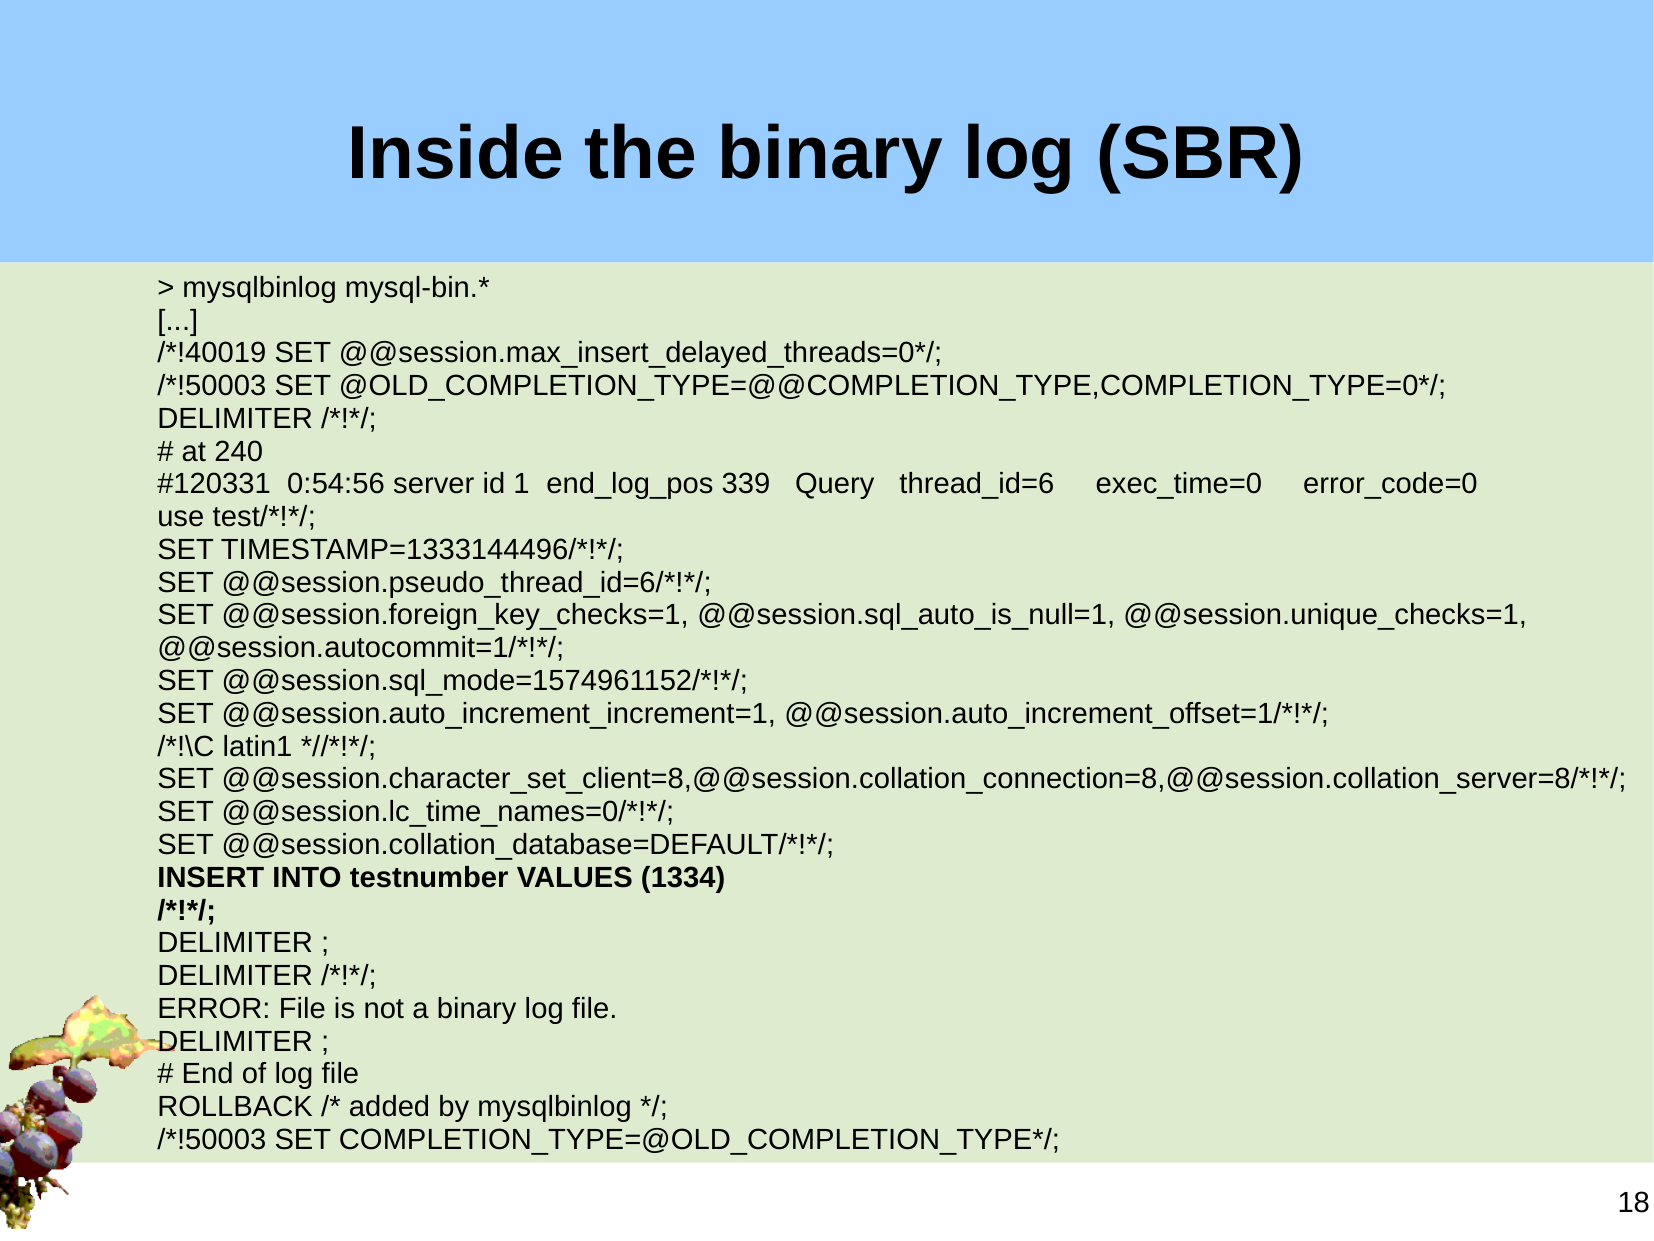

# Inside the binary log (SBR)
> mysqlbinlog mysql-bin.*
[...]
/*!40019 SET @@session.max_insert_delayed_threads=0*/;
/*!50003 SET @OLD_COMPLETION_TYPE=@@COMPLETION_TYPE,COMPLETION_TYPE=0*/;
DELIMITER /*!*/;
# at 240
#120331 0:54:56 server id 1 end_log_pos 339 Query thread_id=6 exec_time=0 error_code=0
use test/*!*/;
SET TIMESTAMP=1333144496/*!*/;
SET @@session.pseudo_thread_id=6/*!*/;
SET @@session.foreign_key_checks=1, @@session.sql_auto_is_null=1, @@session.unique_checks=1, @@session.autocommit=1/*!*/;
SET @@session.sql_mode=1574961152/*!*/;
SET @@session.auto_increment_increment=1, @@session.auto_increment_offset=1/*!*/;
/*!\C latin1 *//*!*/;
SET @@session.character_set_client=8,@@session.collation_connection=8,@@session.collation_server=8/*!*/;
SET @@session.lc_time_names=0/*!*/;
SET @@session.collation_database=DEFAULT/*!*/;
INSERT INTO testnumber VALUES (1334)
/*!*/;
DELIMITER ;
DELIMITER /*!*/;
ERROR: File is not a binary log file.
DELIMITER ;
# End of log file
ROLLBACK /* added by mysqlbinlog */;
/*!50003 SET COMPLETION_TYPE=@OLD_COMPLETION_TYPE*/;
18